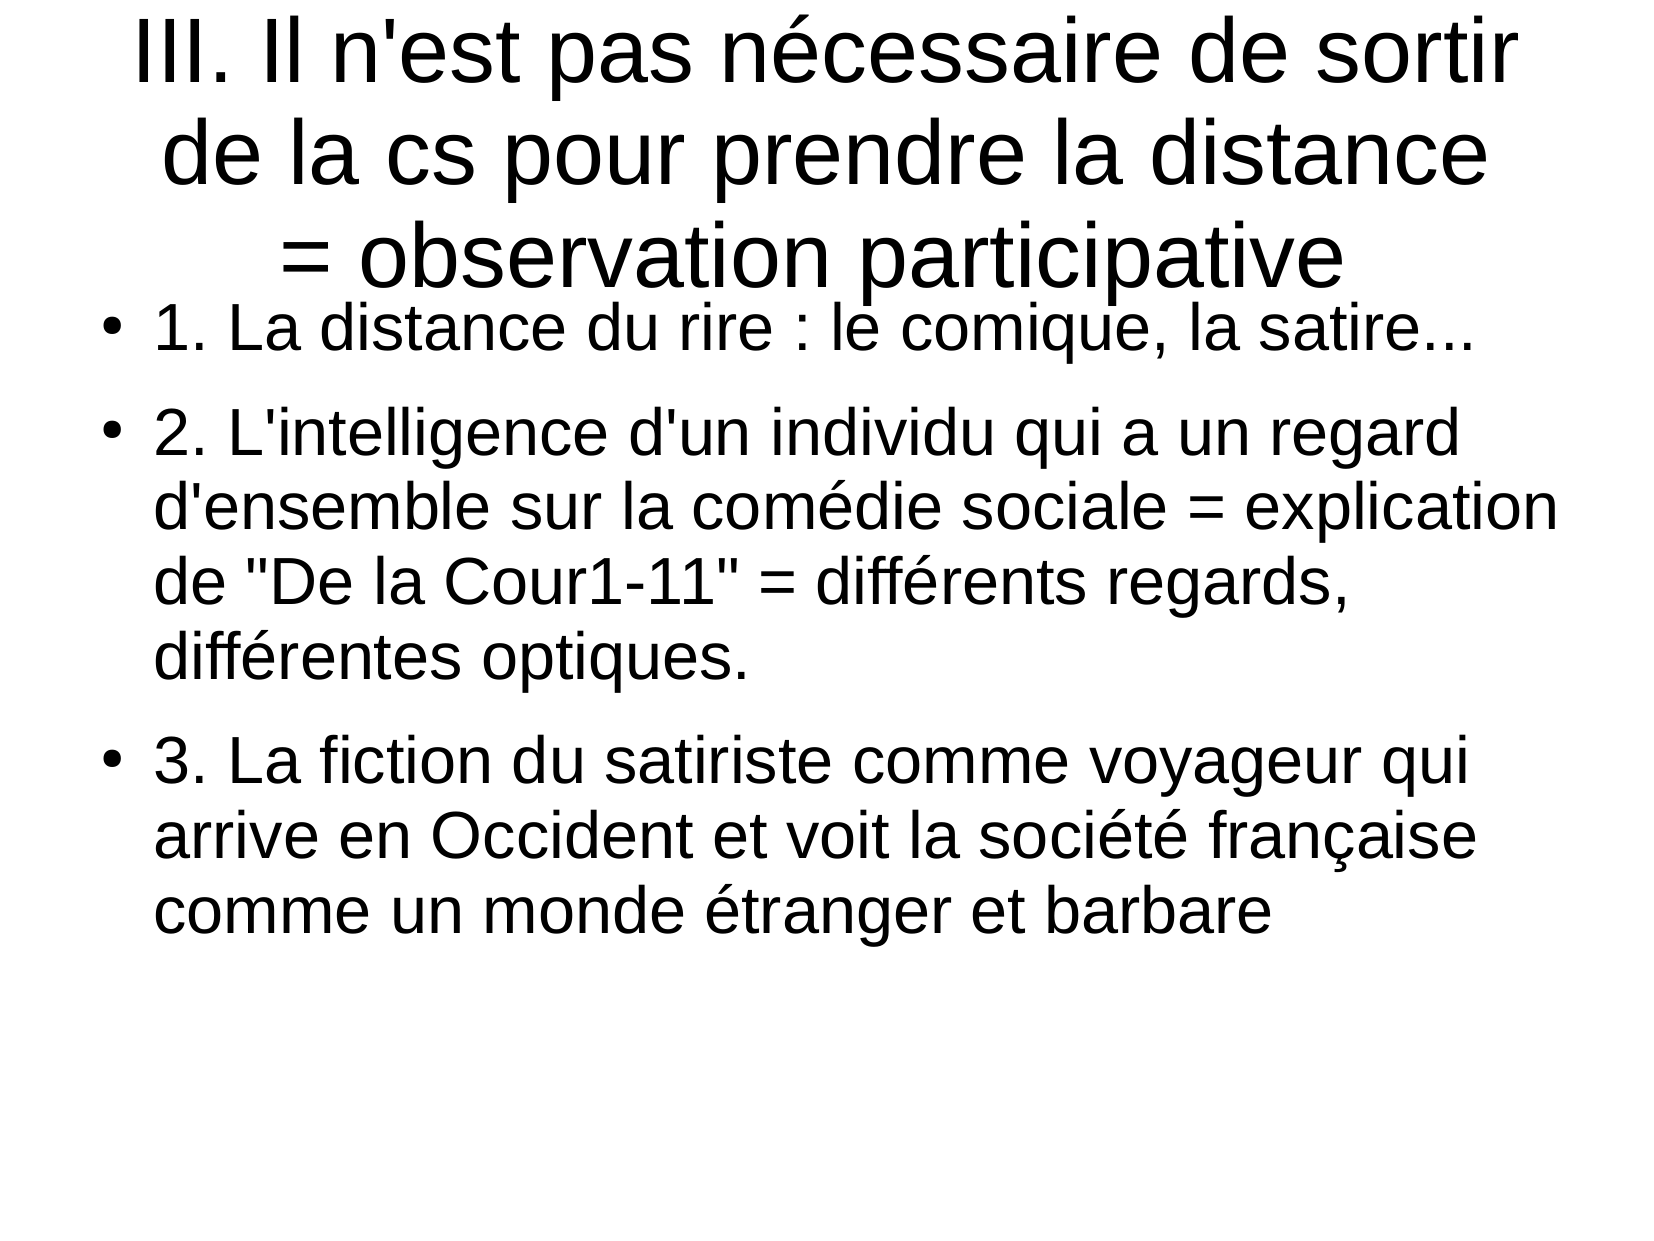

# III. Il n'est pas nécessaire de sortir de la cs pour prendre la distance = observation participative
1. La distance du rire : le comique, la satire...
2. L'intelligence d'un individu qui a un regard d'ensemble sur la comédie sociale = explication de "De la Cour1-11" = différents regards, différentes optiques.
3. La fiction du satiriste comme voyageur qui arrive en Occident et voit la société française comme un monde étranger et barbare